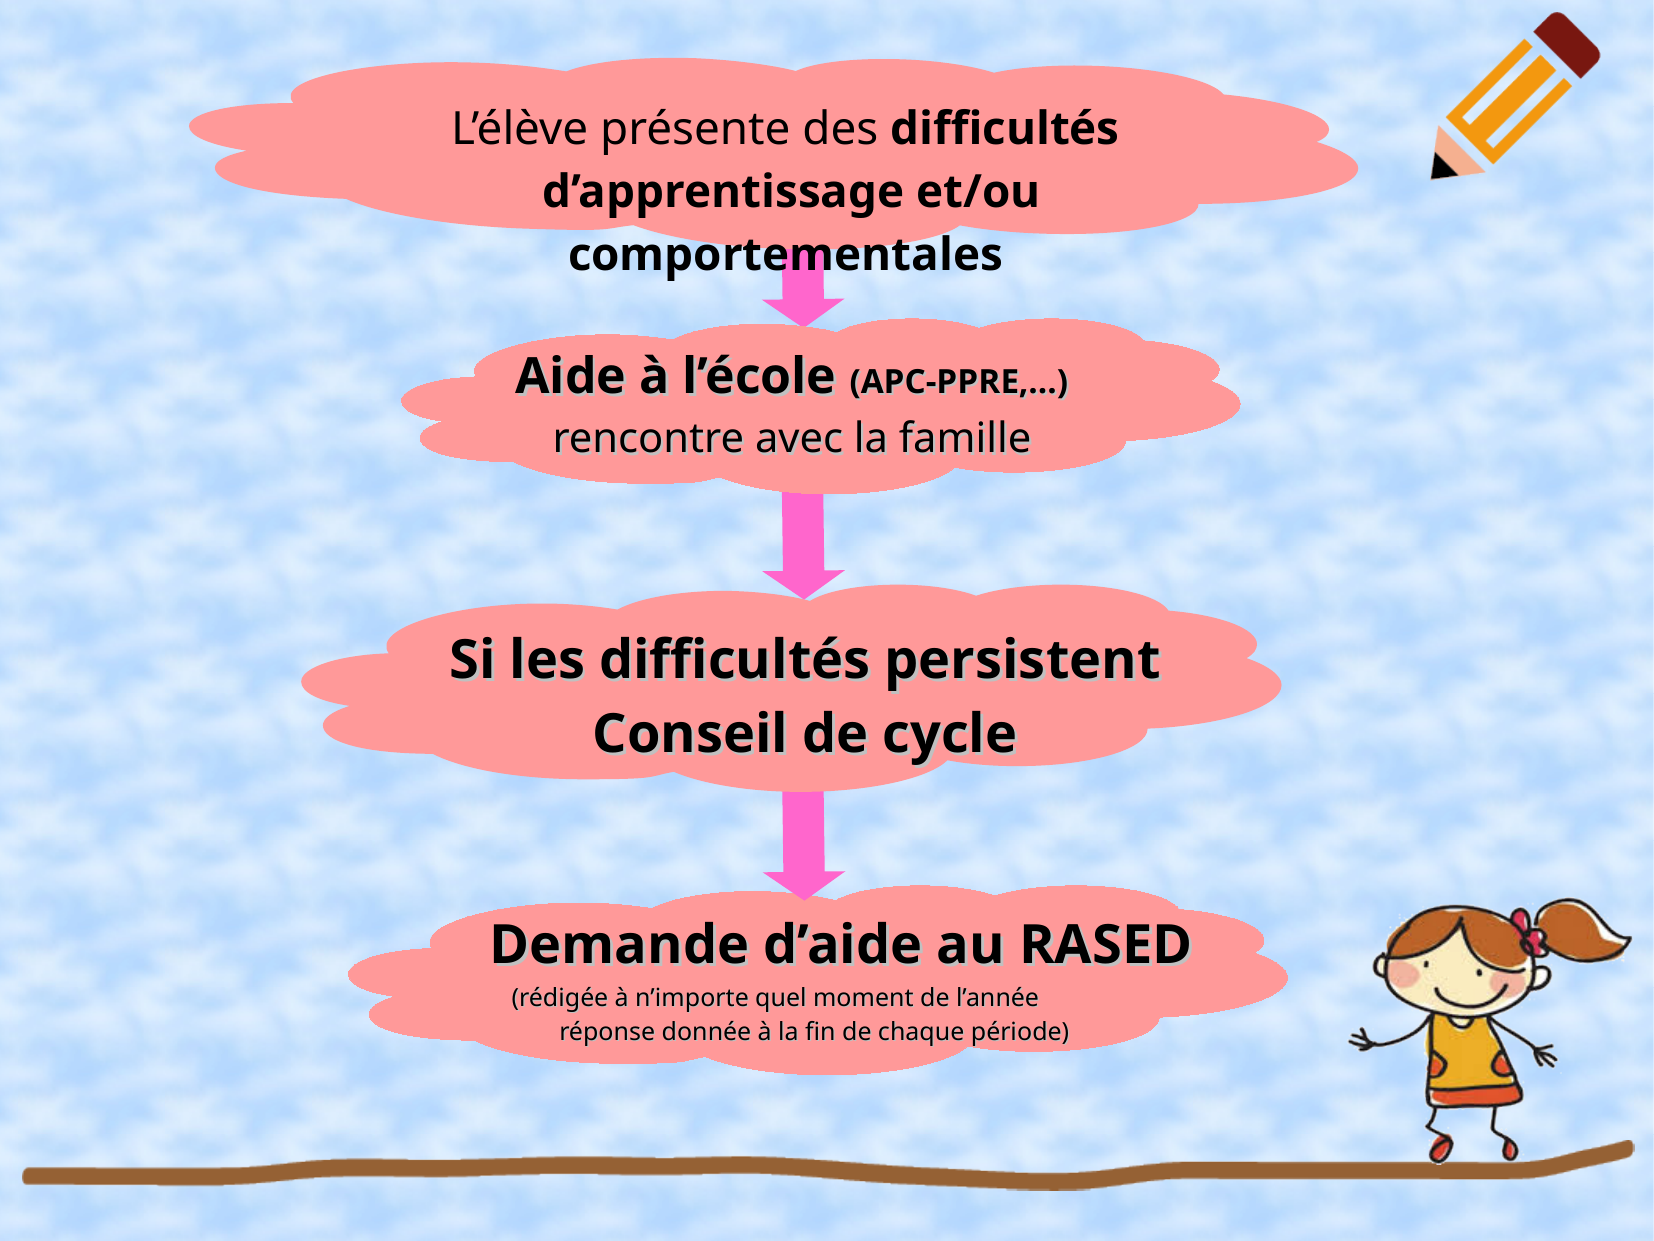

L’élève présente des difficultés
 d’apprentissage et/ou comportementales
Aide à l’école (APC-PPRE,...)
rencontre avec la famille
Si les difficultés persistent
Conseil de cycle
 Demande d’aide au RASED
 (rédigée à n’importe quel moment de l’année
 réponse donnée à la fin de chaque période)